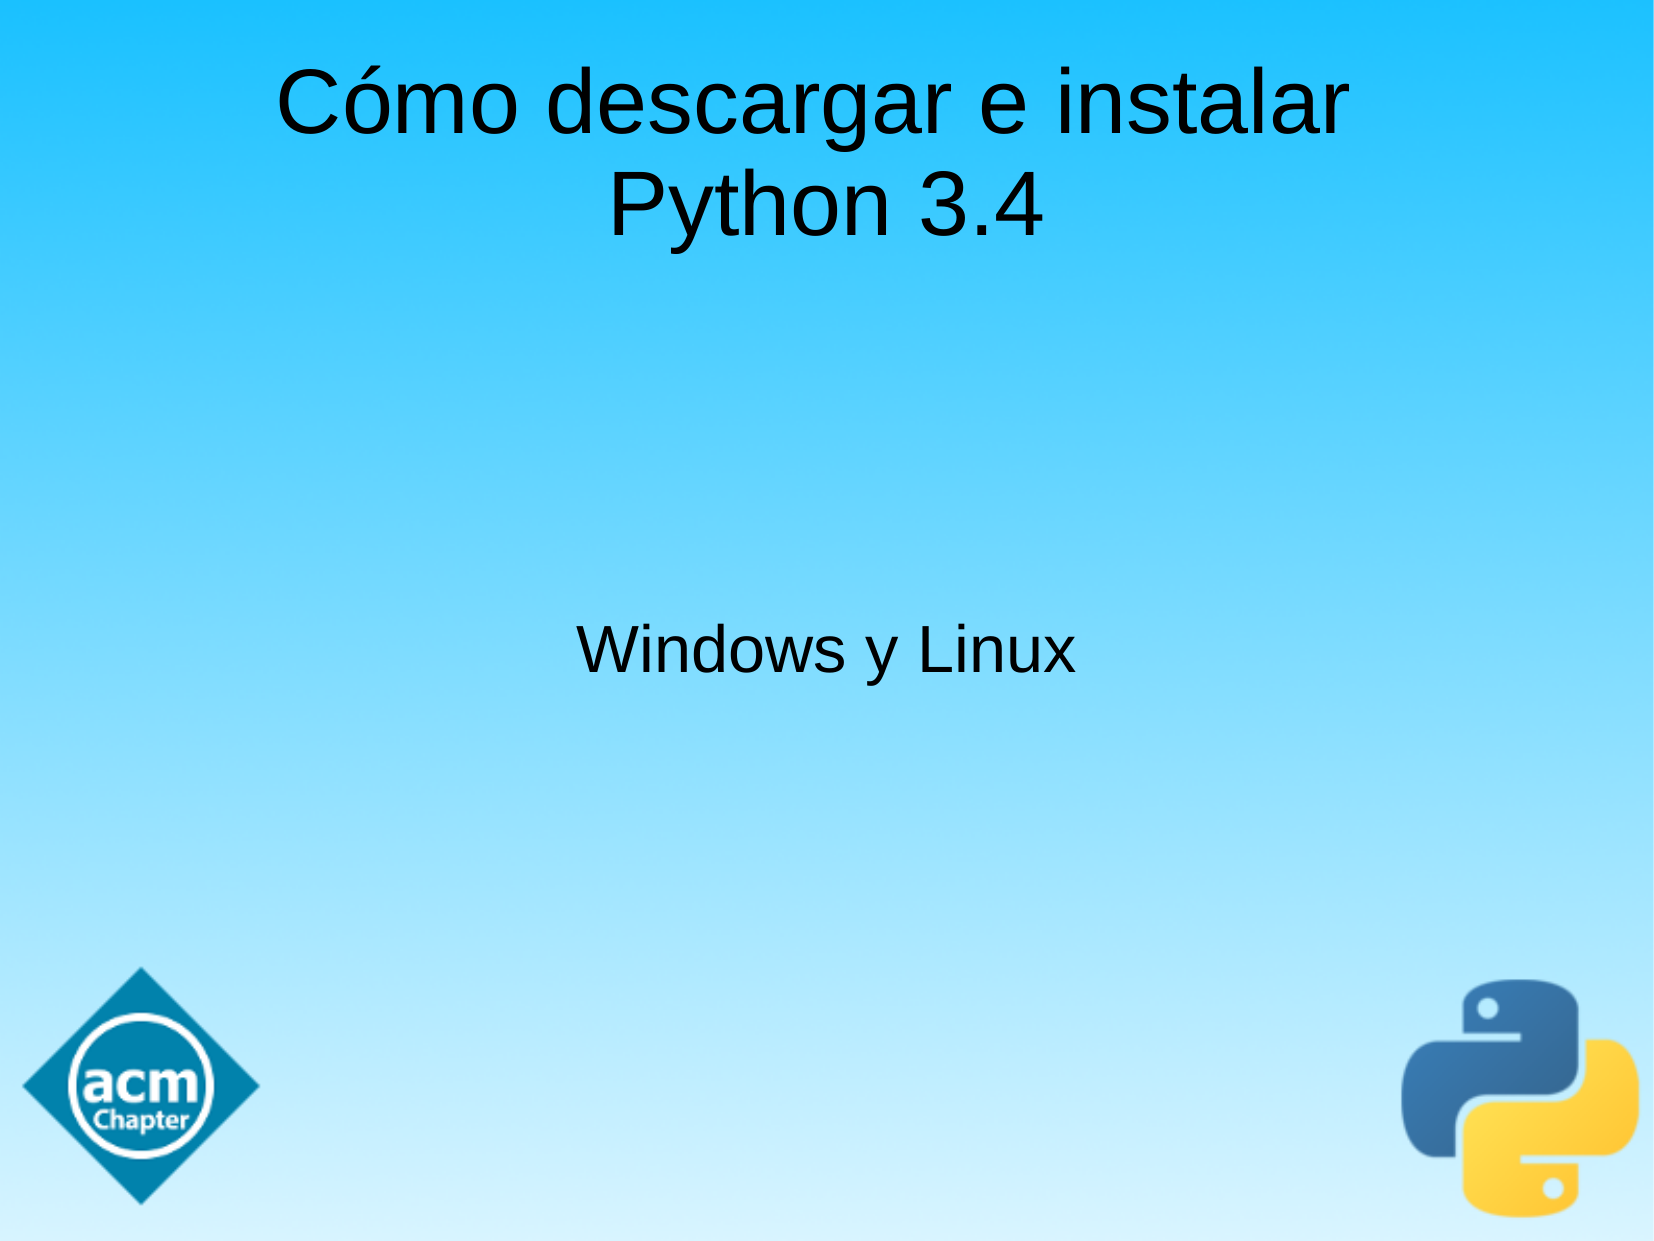

# Cómo descargar e instalar Python 3.4
Windows y Linux